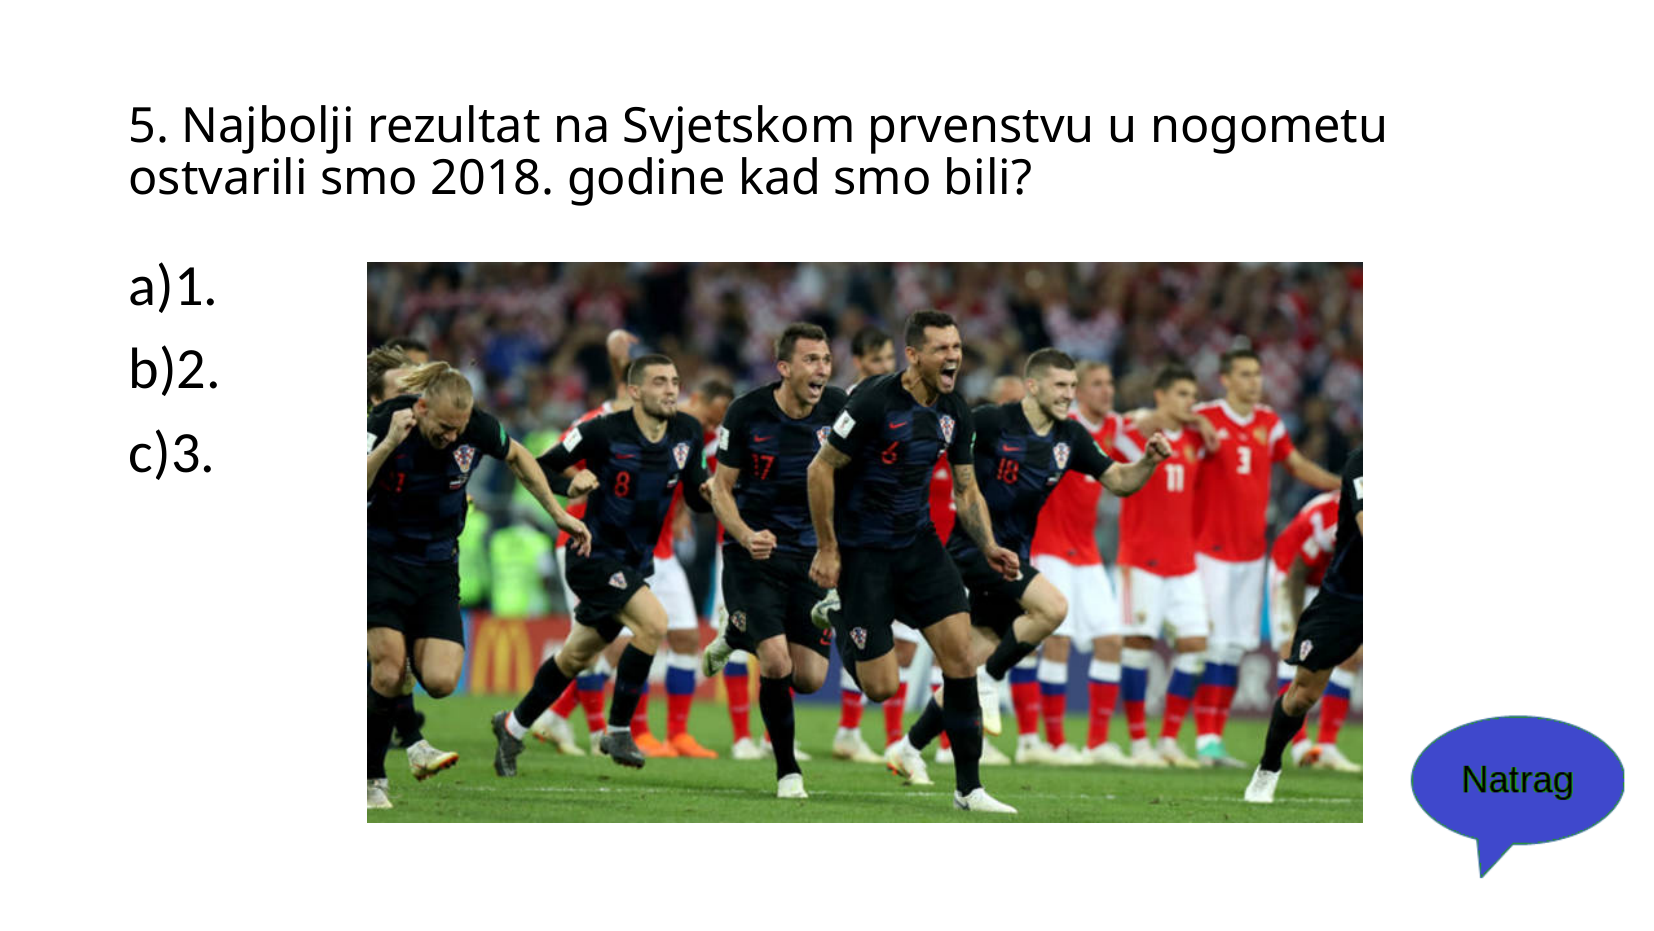

# 5. Najbolji rezultat na Svjetskom prvenstvu u nogometu ostvarili smo 2018. godine kad smo bili?
1.
2.
3.